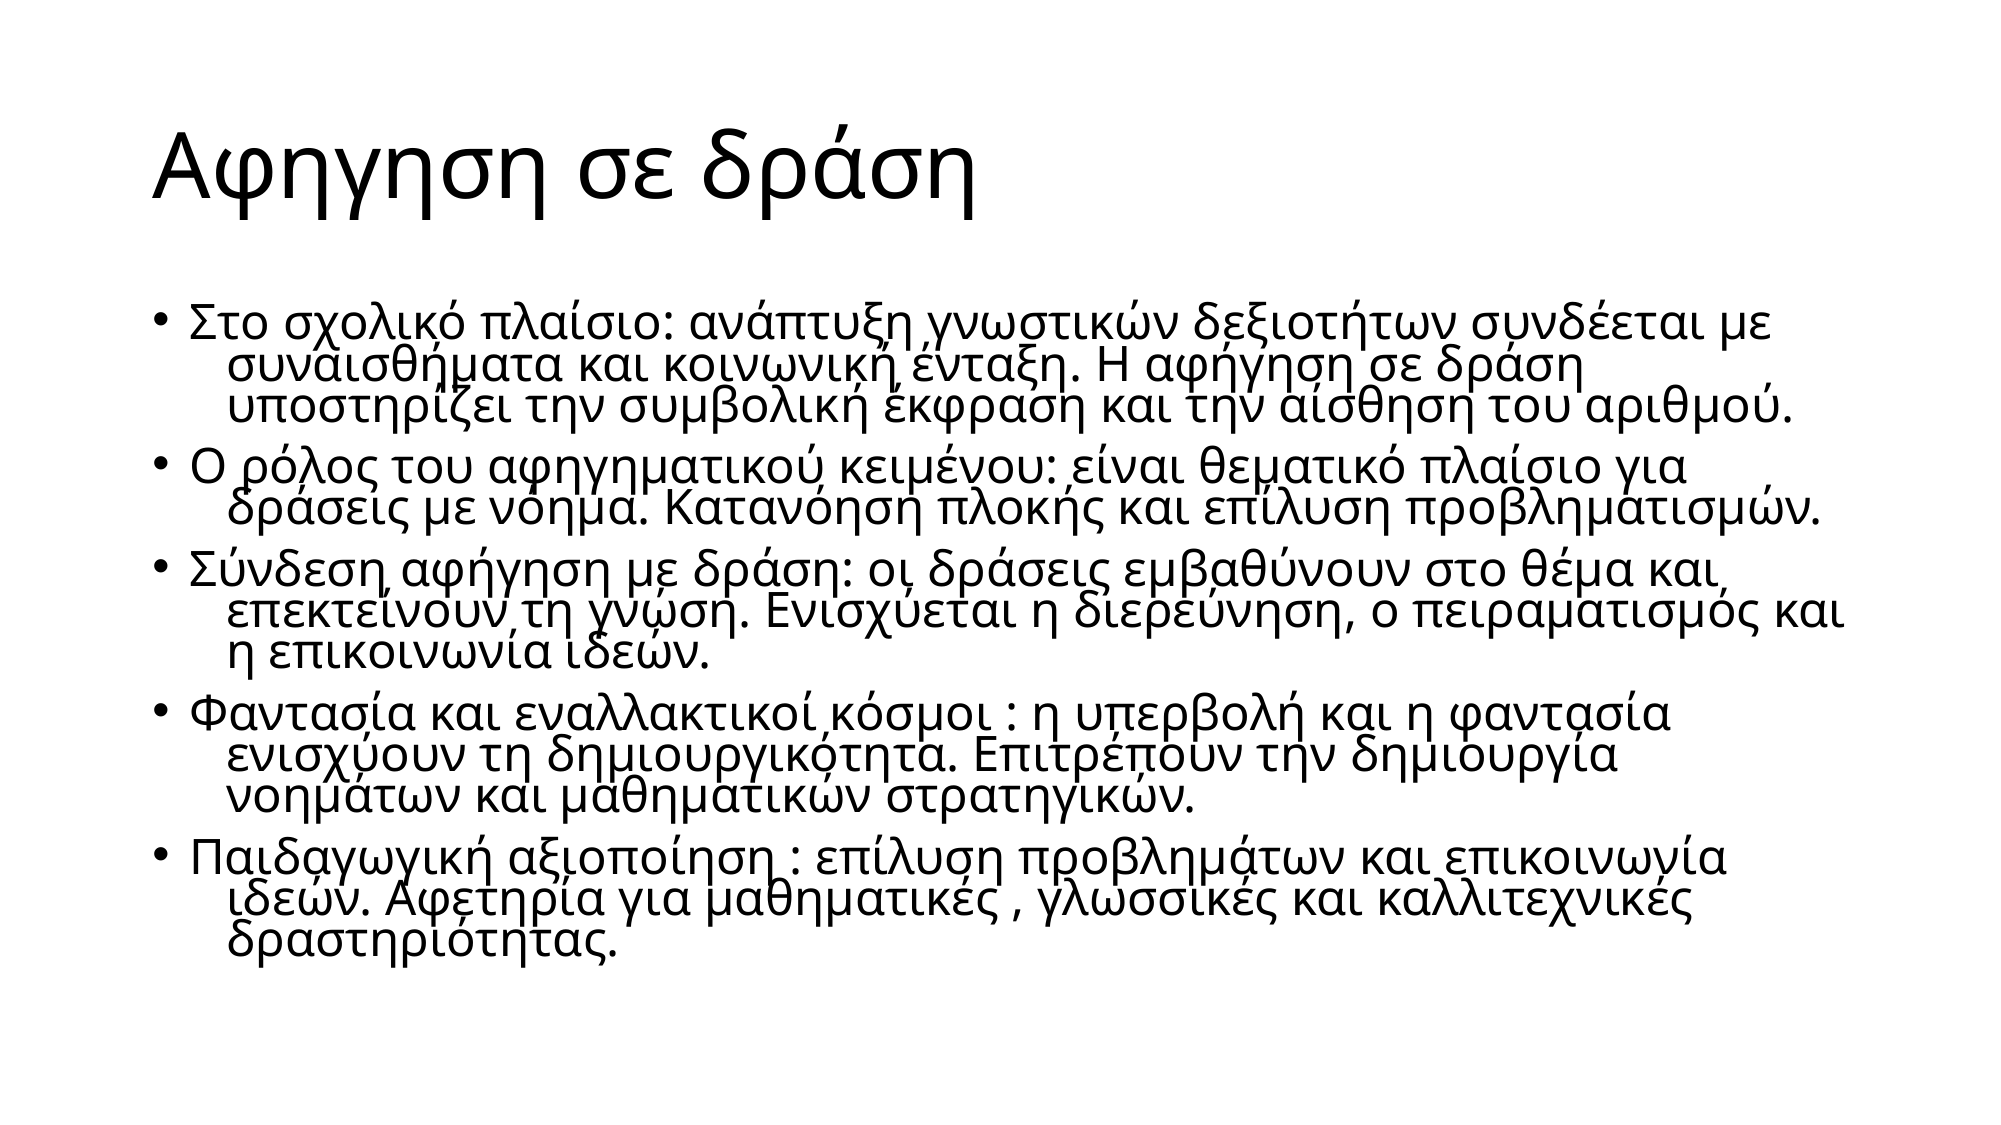

# Αφηγηση σε δράση
Στο σχολικό πλαίσιο: ανάπτυξη γνωστικών δεξιοτήτων συνδέεται με συναισθήματα και κοινωνική ένταξη. Η αφήγηση σε δράση υποστηρίζει την συμβολική έκφραση και την αίσθηση του αριθμού.
Ο ρόλος του αφηγηματικού κειμένου: είναι θεματικό πλαίσιο για δράσεις με νόημα. Κατανόηση πλοκής και επίλυση προβληματισμών.
Σύνδεση αφήγηση με δράση: οι δράσεις εμβαθύνουν στο θέμα και επεκτείνουν τη γνώση. Ενισχύεται η διερεύνηση, ο πειραματισμός και η επικοινωνία ιδεών.
Φαντασία και εναλλακτικοί κόσμοι : η υπερβολή και η φαντασία ενισχύουν τη δημιουργικότητα. Επιτρέπουν την δημιουργία νοημάτων και μαθηματικών στρατηγικών.
Παιδαγωγική αξιοποίηση : επίλυση προβλημάτων και επικοινωνία ιδεών. Αφετηρία για μαθηματικές , γλωσσικές και καλλιτεχνικές δραστηριότητας.